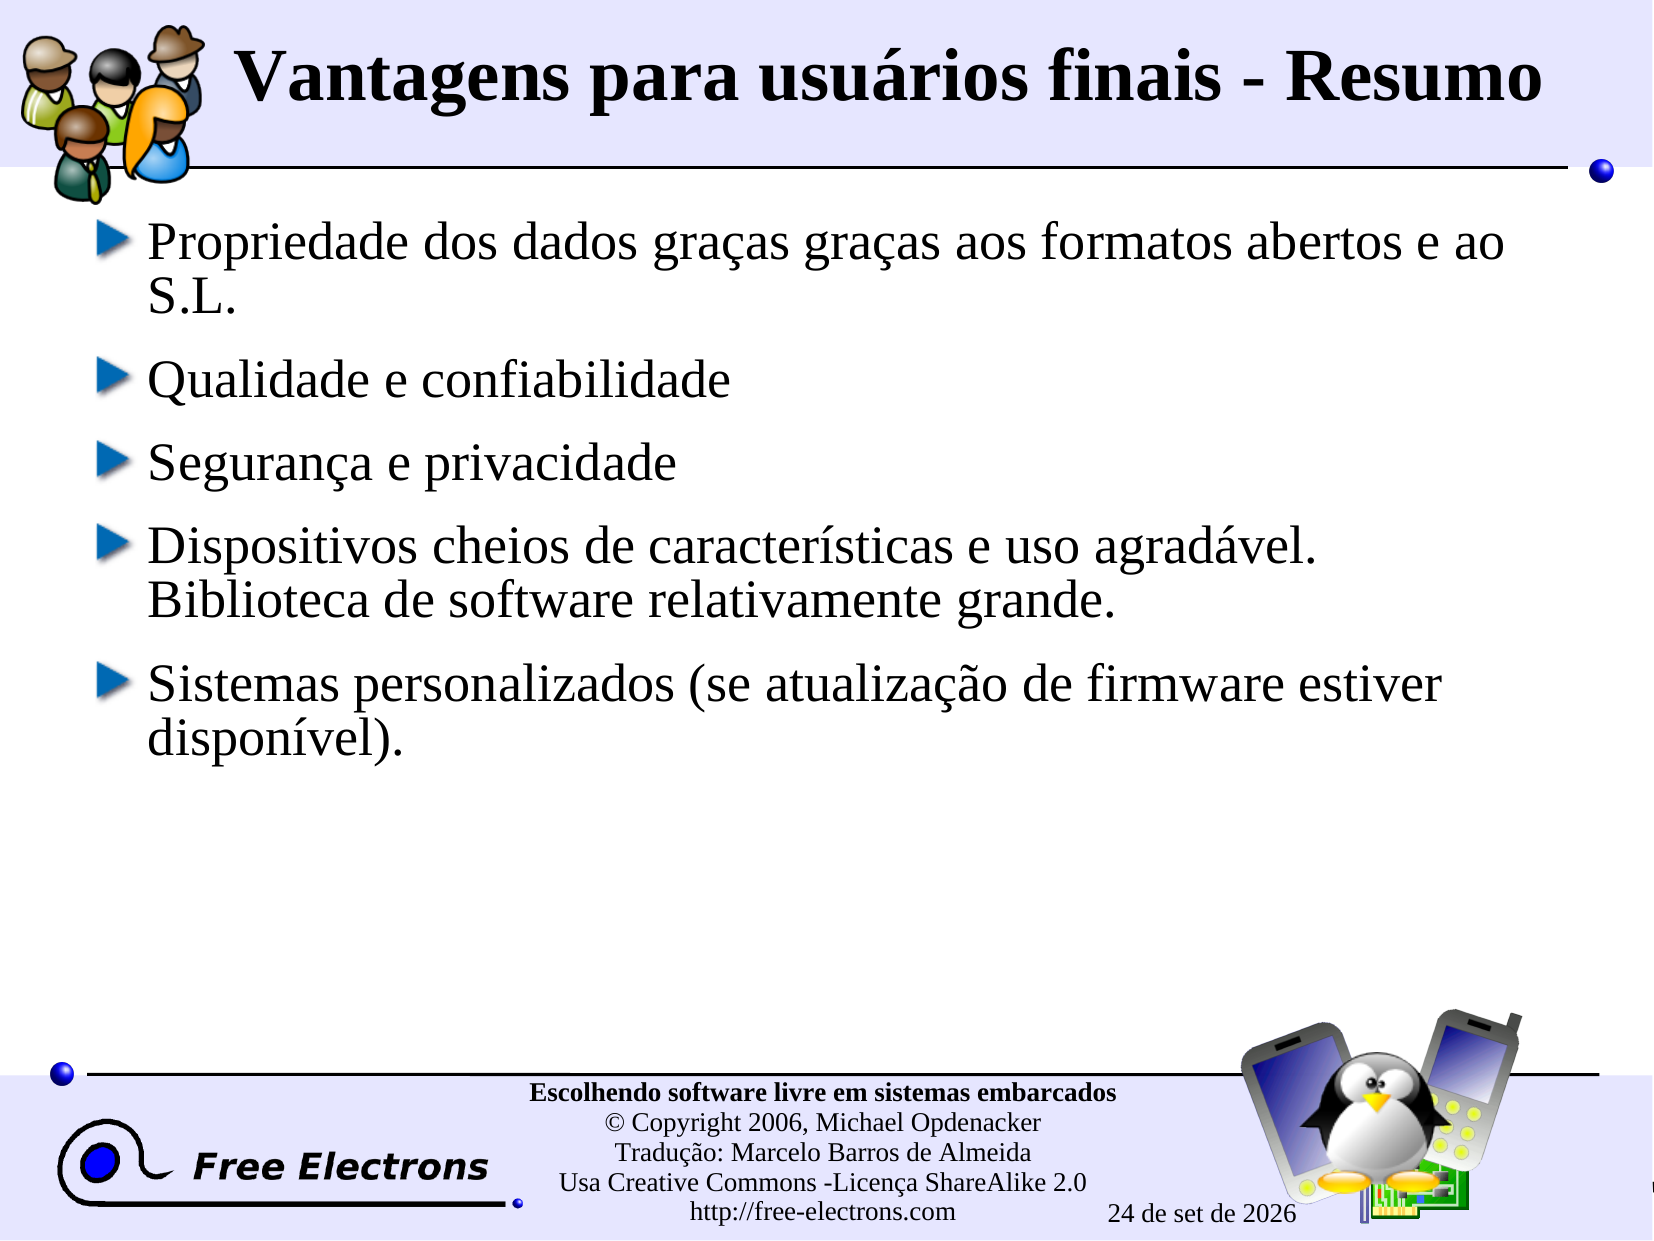

# Vantagens para usuários finais - Resumo
Propriedade dos dados graças graças aos formatos abertos e ao S.L.
Qualidade e confiabilidade
Segurança e privacidade
Dispositivos cheios de características e uso agradável.
Biblioteca de software relativamente grande.
Sistemas personalizados (se atualização de firmware estiver disponível).